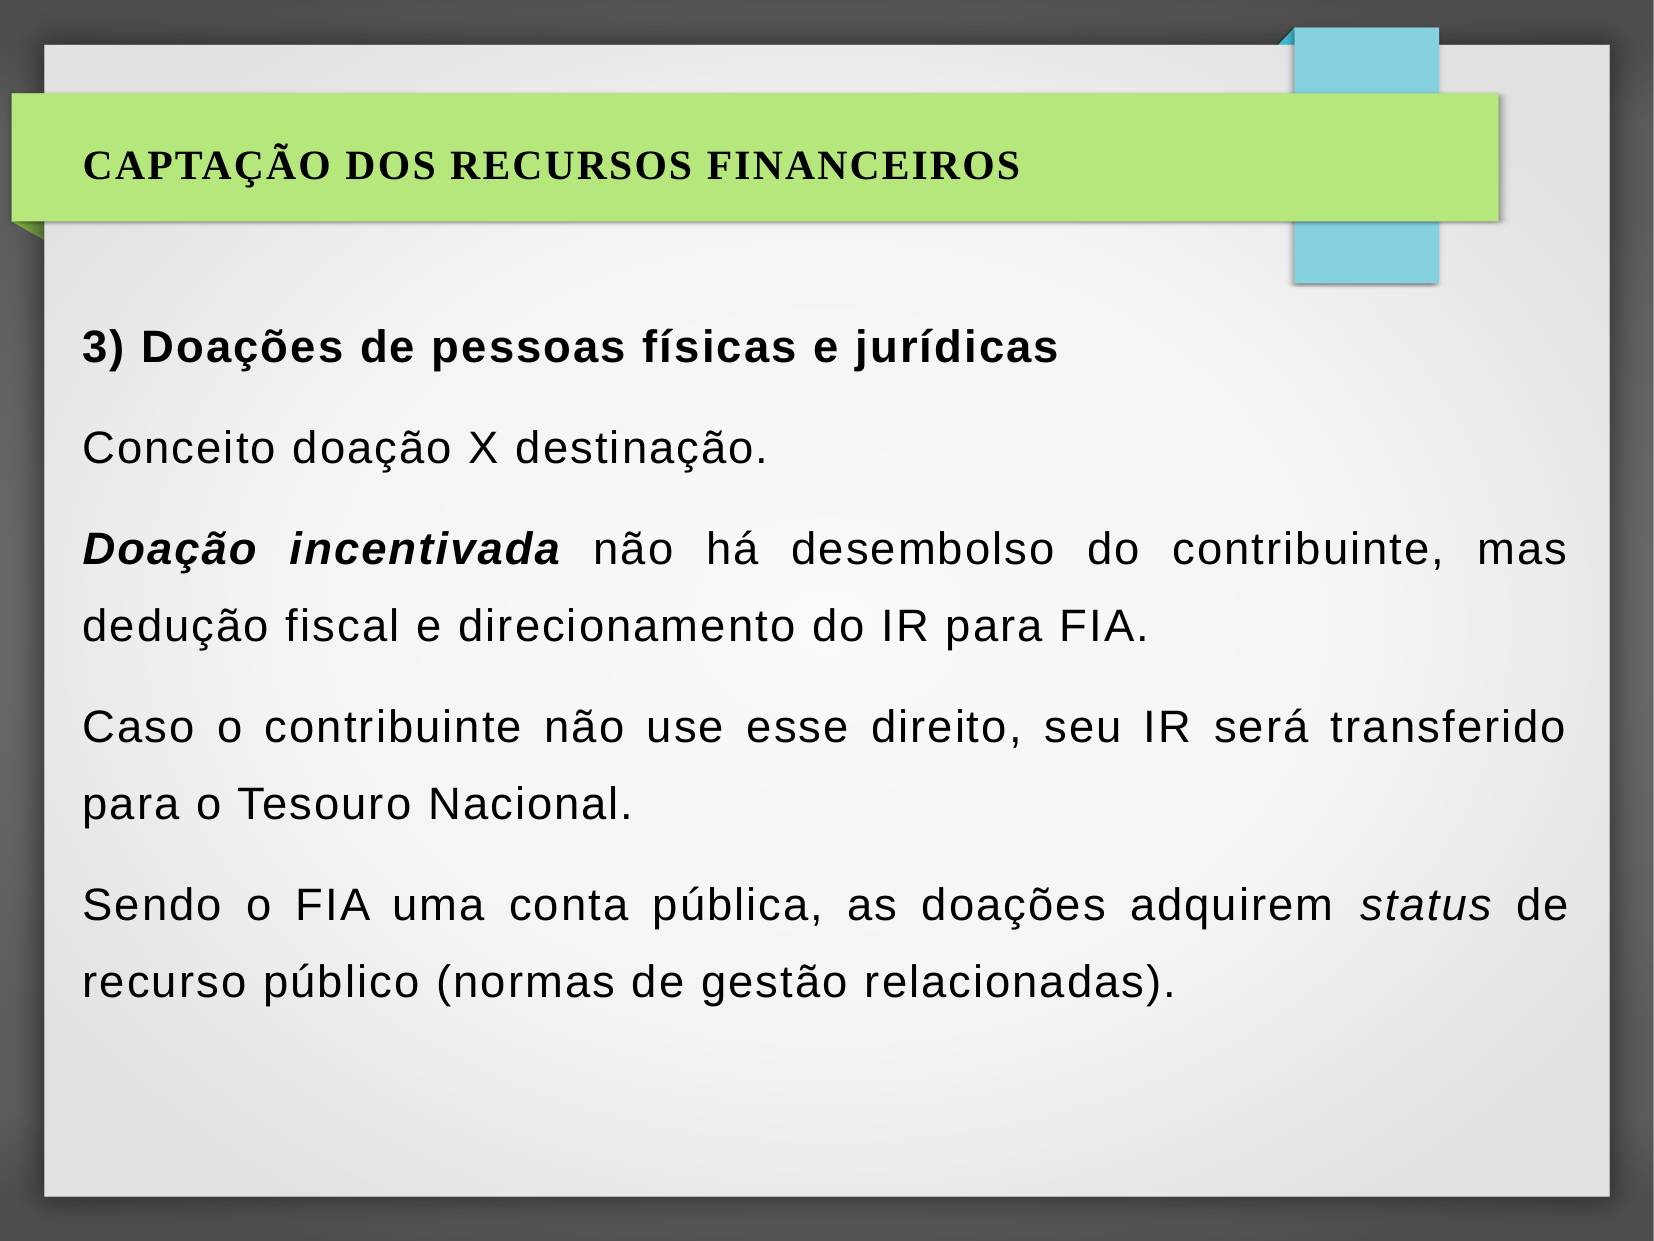

# CAPTAÇÃO DOS RECURSOS FINANCEIROS
3) Doações de pessoas físicas e jurídicas
Conceito doação X destinação.
Doação incentivada não há desembolso do contribuinte, mas dedução fiscal e direcionamento do IR para FIA.
Caso o contribuinte não use esse direito, seu IR será transferido para o Tesouro Nacional.
Sendo o FIA uma conta pública, as doações adquirem status de recurso público (normas de gestão relacionadas).